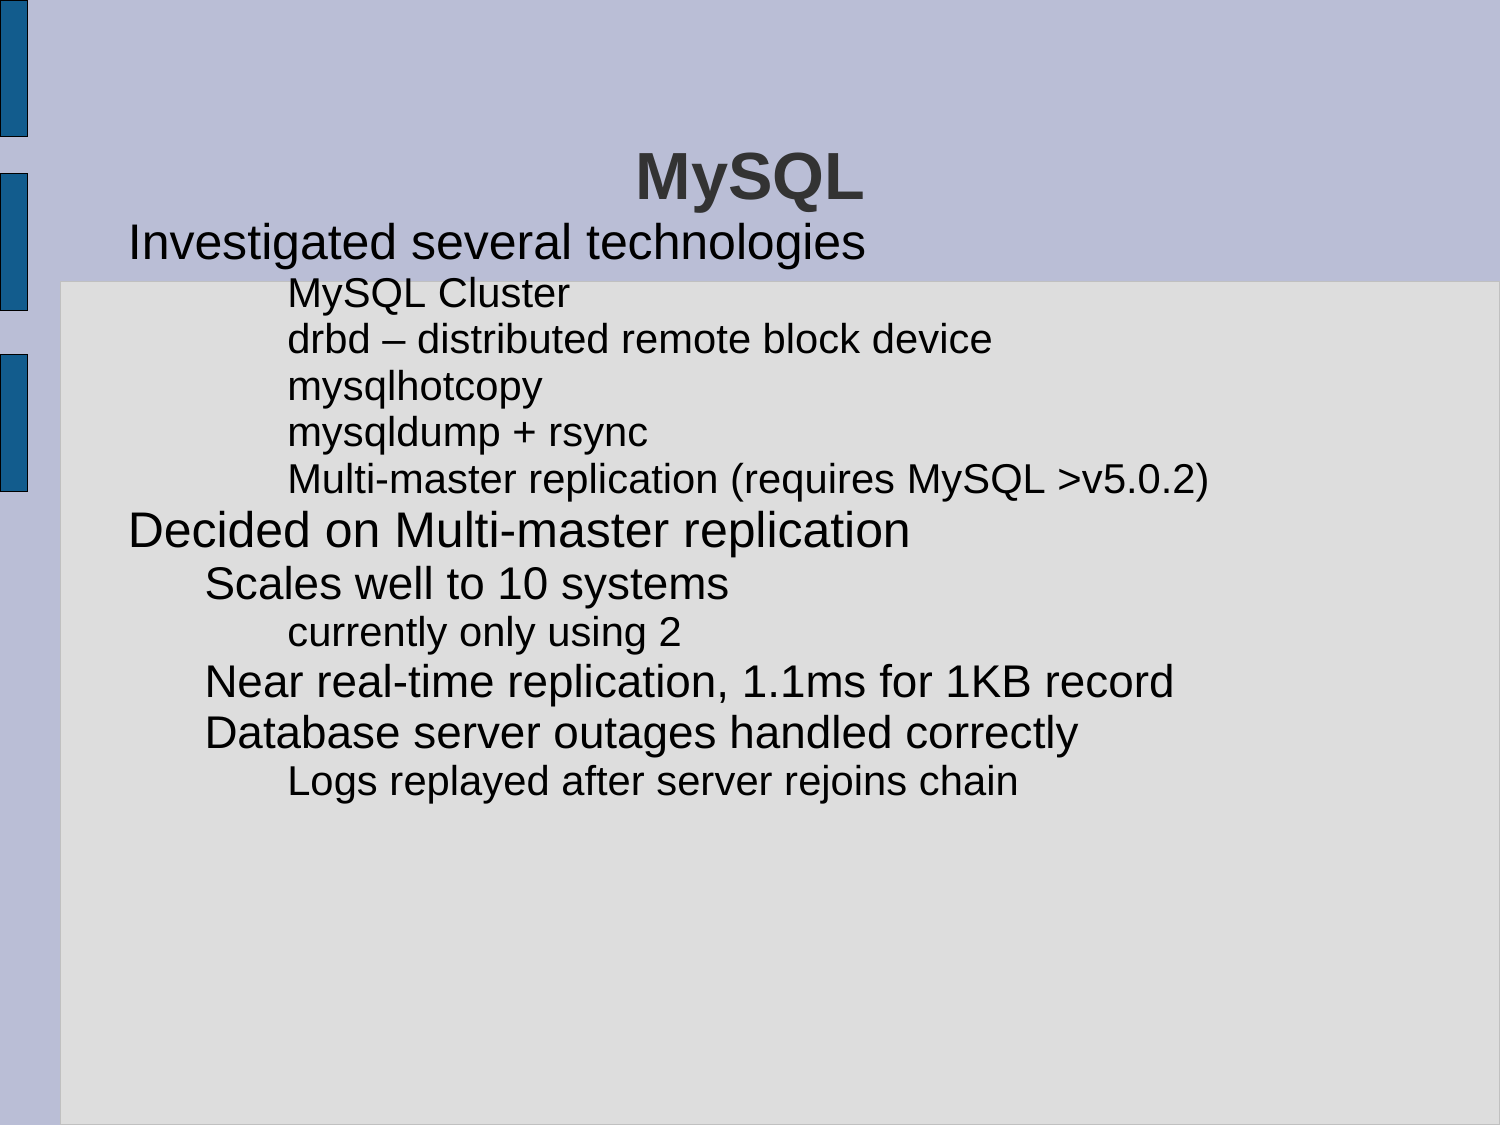

# MySQL
Investigated several technologies
MySQL Cluster
drbd – distributed remote block device
mysqlhotcopy
mysqldump + rsync
Multi-master replication (requires MySQL >v5.0.2)
Decided on Multi-master replication
Scales well to 10 systems
currently only using 2
Near real-time replication, 1.1ms for 1KB record
Database server outages handled correctly
Logs replayed after server rejoins chain